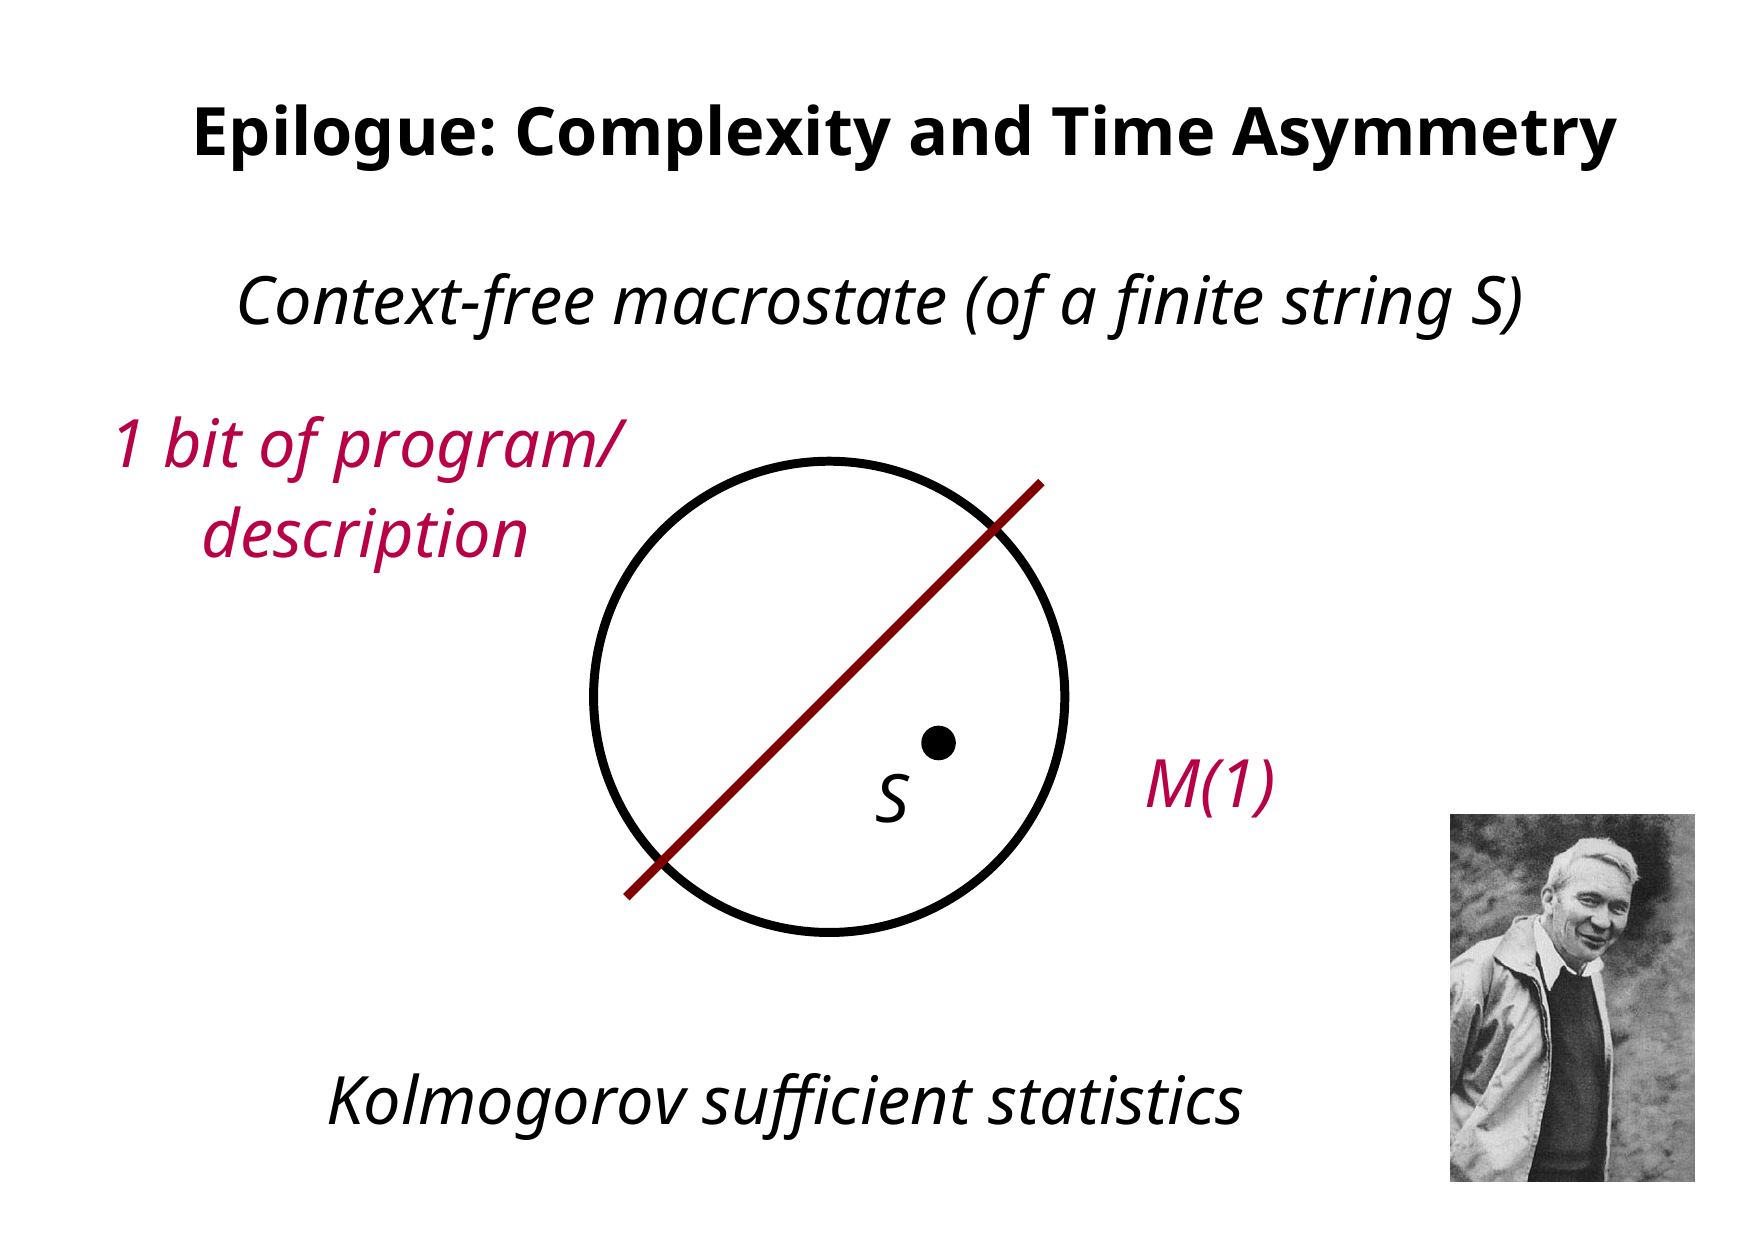

Epilogue: Complexity and Time Asymmetry
Context-free macrostate (of a finite string S)
1 bit of program/
description
M(1)
S
Kolmogorov sufficient statistics